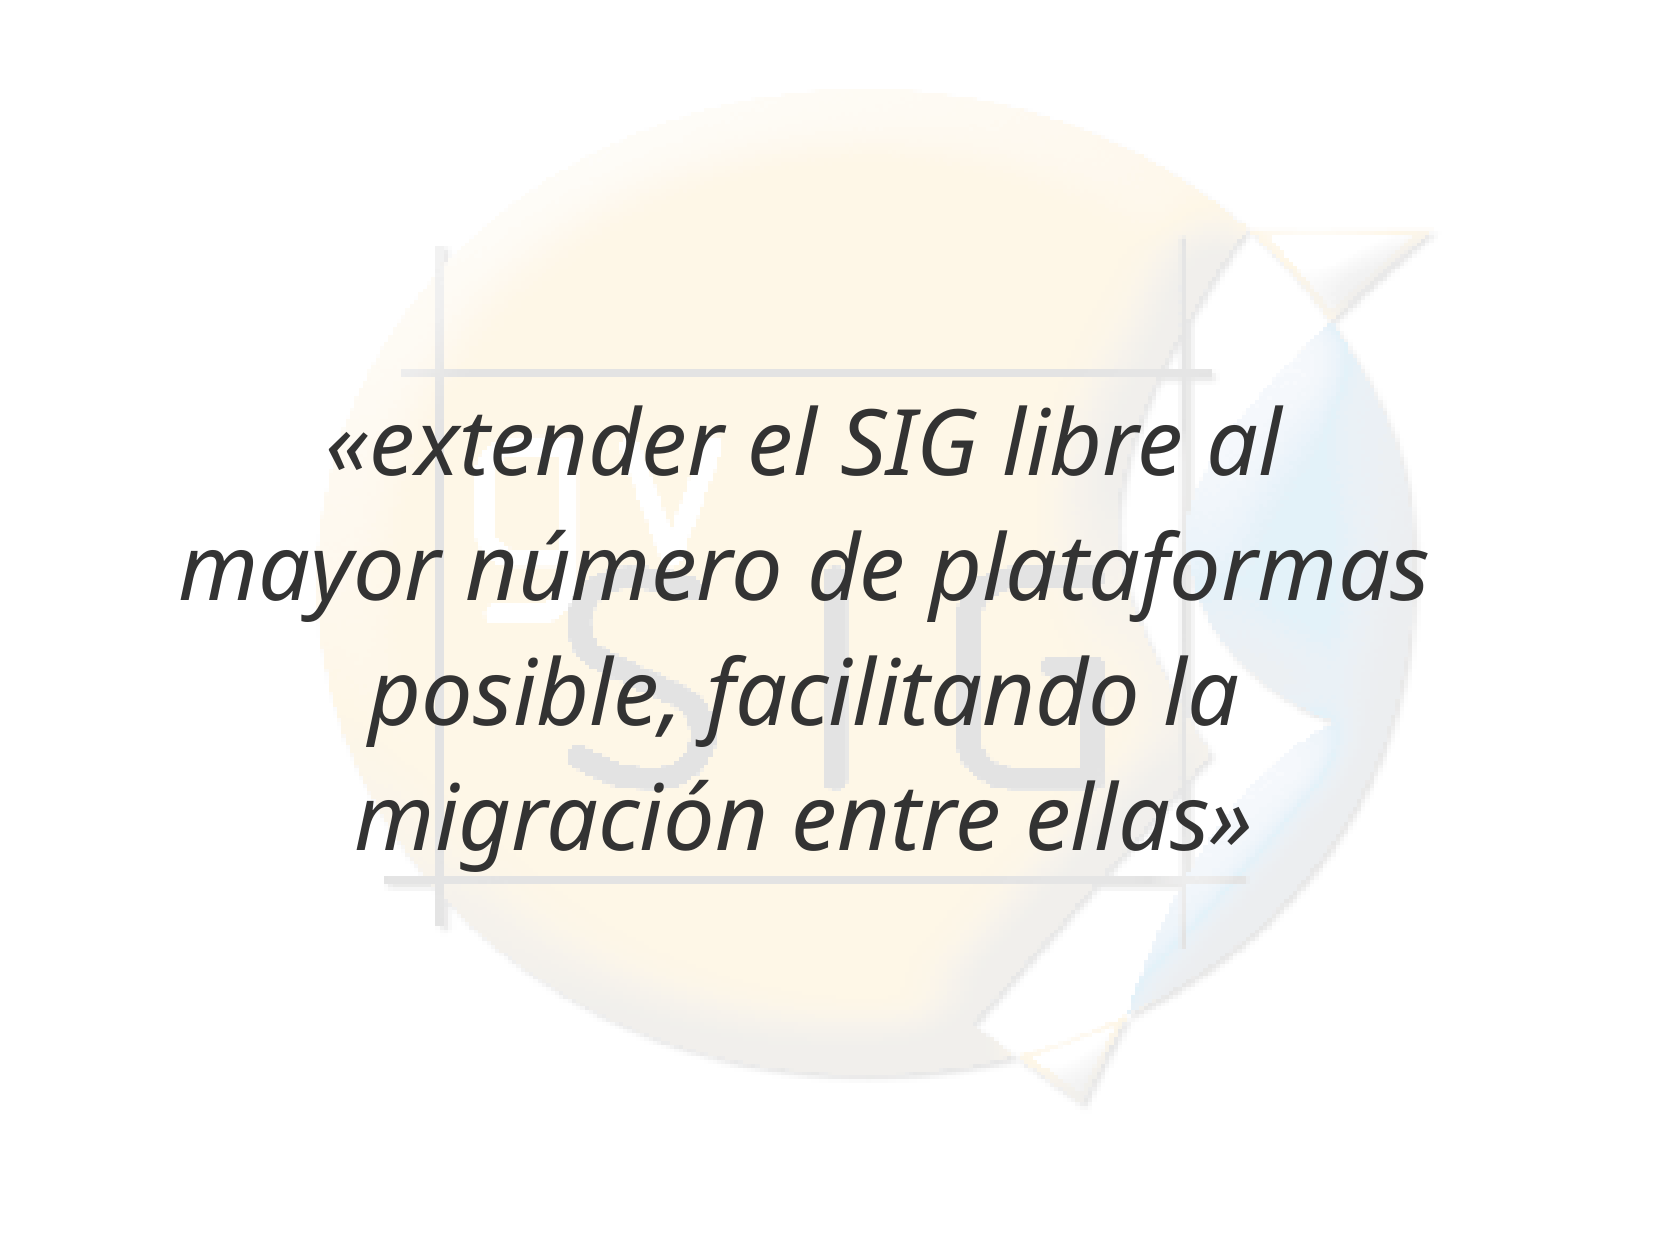

«extender el SIG libre al
mayor número de plataformas
posible, facilitando la
migración entre ellas»